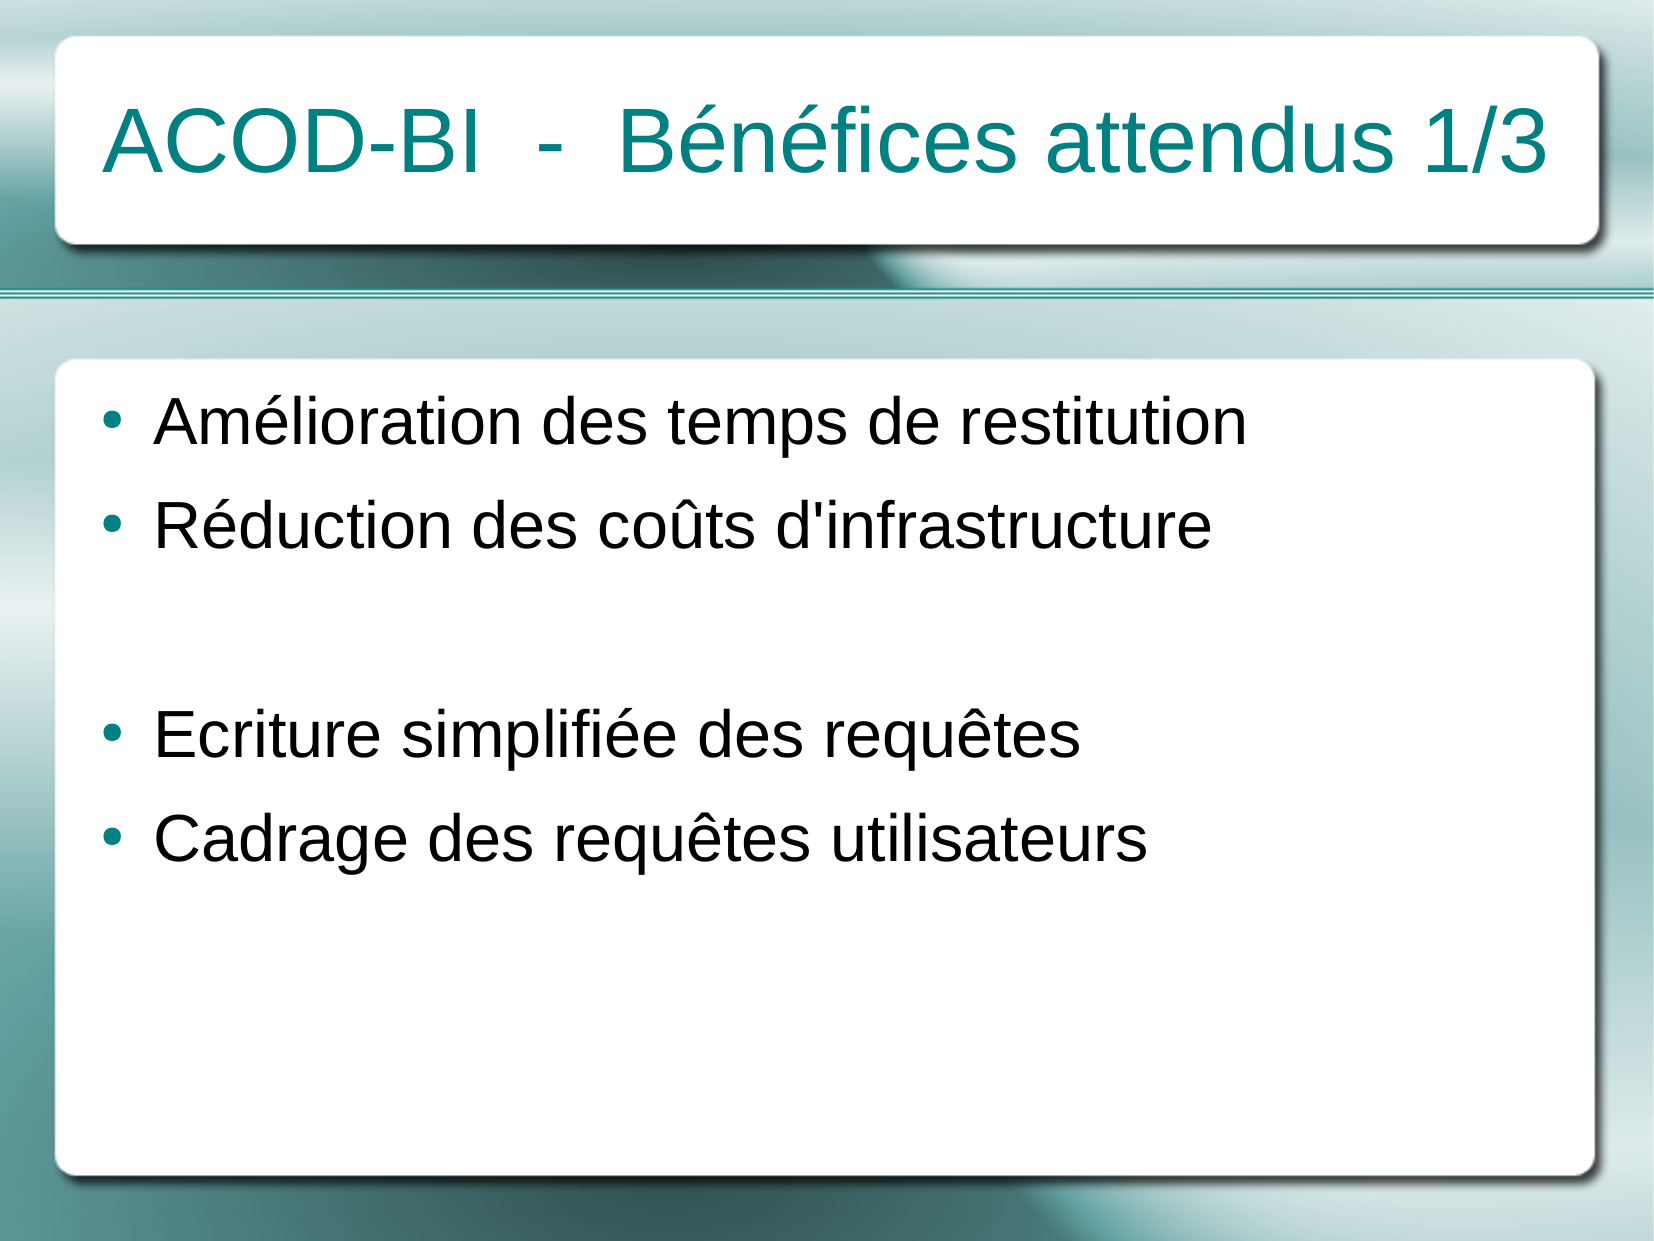

# ACOD-BI - Bénéfices attendus 1/3
Amélioration des temps de restitution
Réduction des coûts d'infrastructure
Ecriture simplifiée des requêtes
Cadrage des requêtes utilisateurs